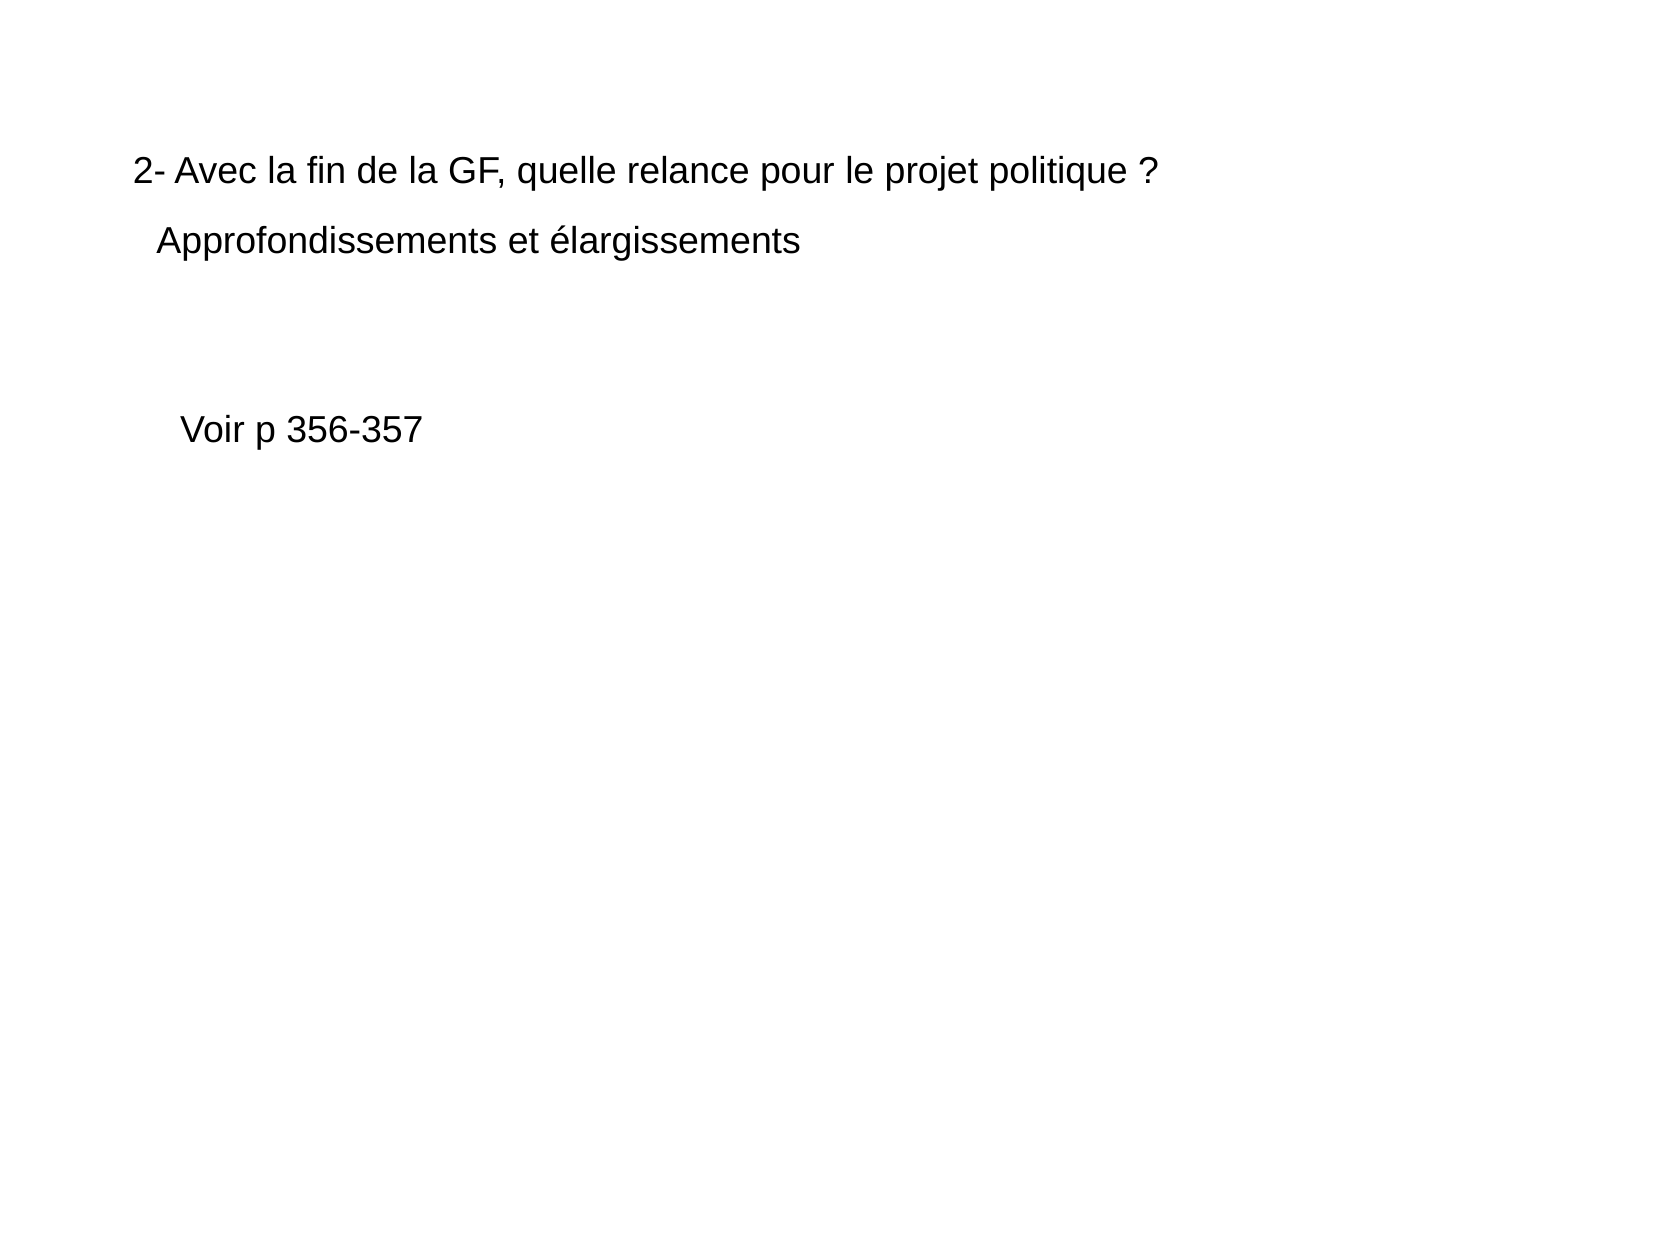

2- Avec la fin de la GF, quelle relance pour le projet politique ?
Approfondissements et élargissements
Voir p 356-357